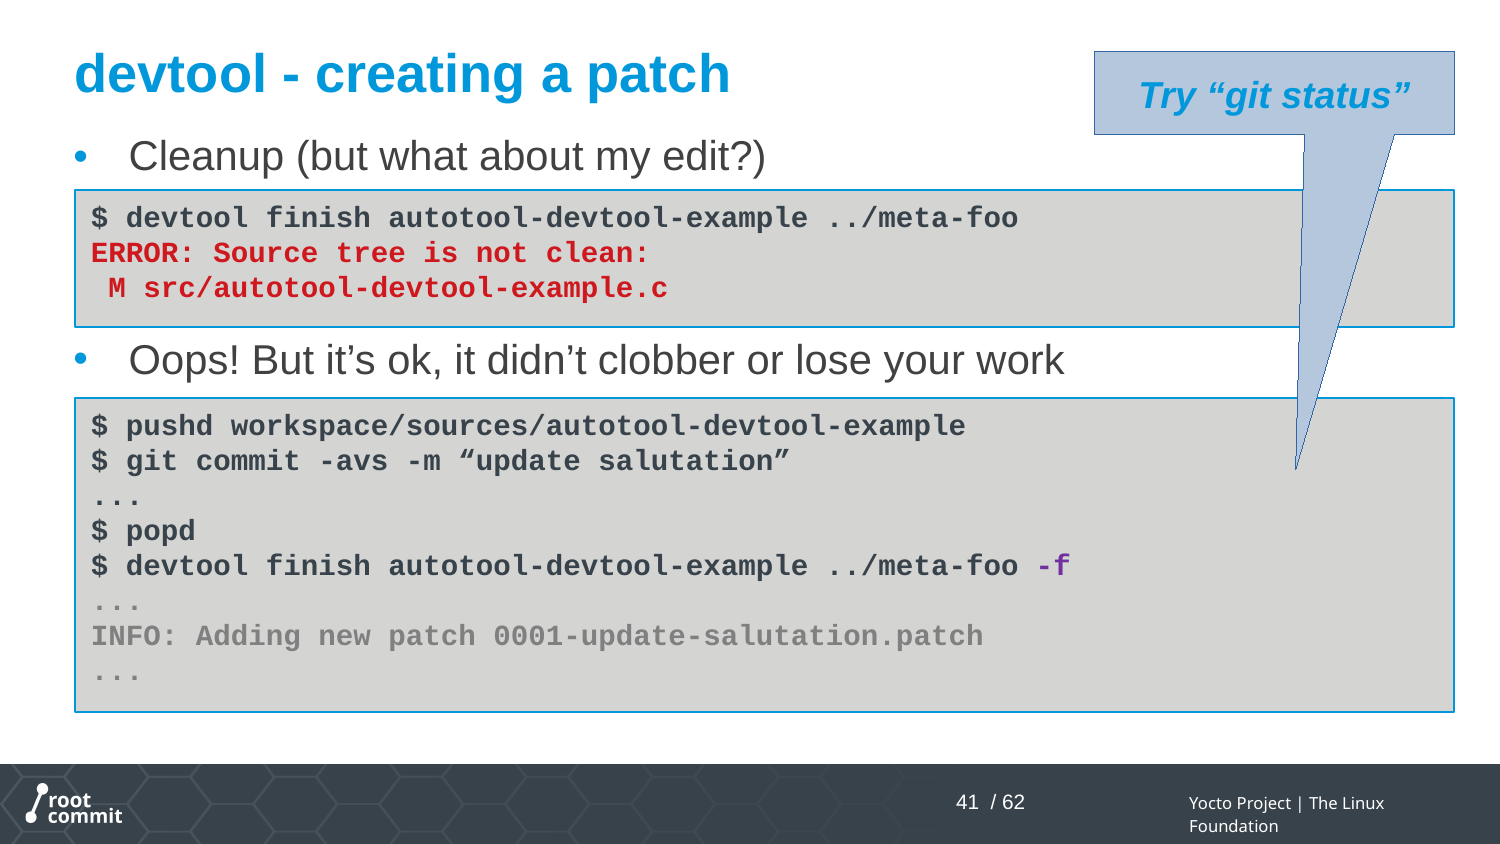

devtool - creating a patch
Try “git status”
Cleanup (but what about my edit?)
$ devtool finish autotool-devtool-example ../meta-foo
ERROR: Source tree is not clean:
 M src/autotool-devtool-example.c
Oops! But it’s ok, it didn’t clobber or lose your work
$ pushd workspace/sources/autotool-devtool-example
$ git commit -avs -m “update salutation”
...
$ popd
$ devtool finish autotool-devtool-example ../meta-foo -f
...
INFO: Adding new patch 0001-update-salutation.patch
...